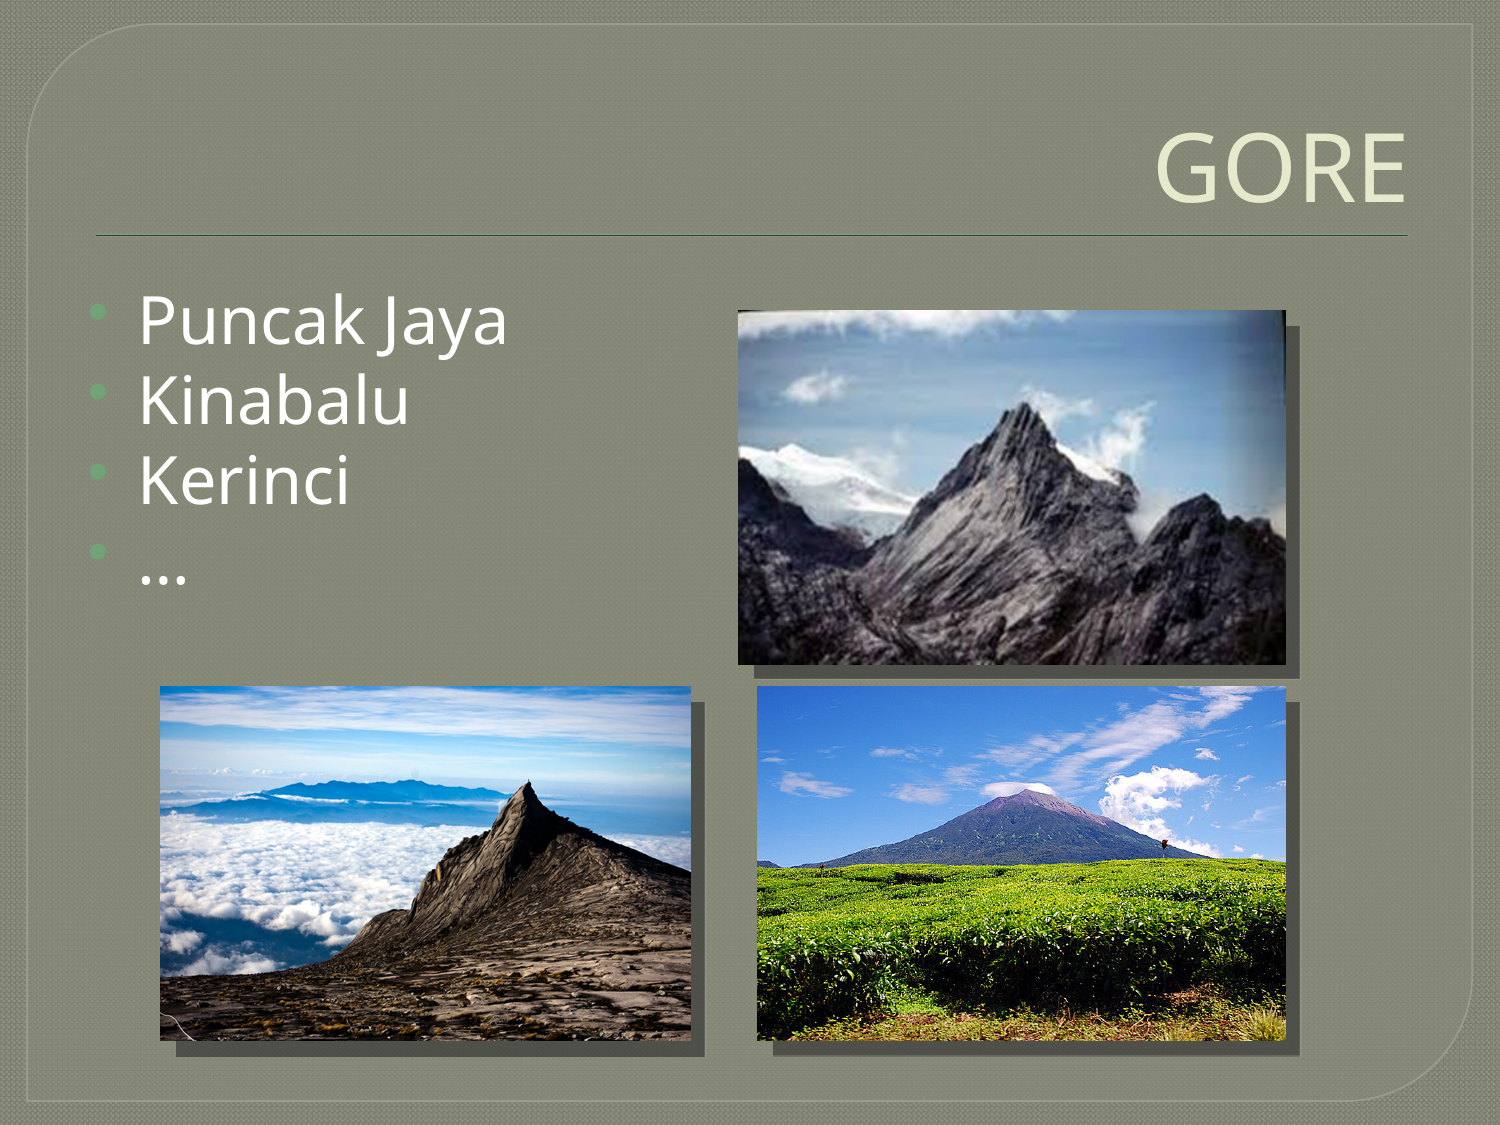

# GORE
Puncak Jaya
Kinabalu
Kerinci
…